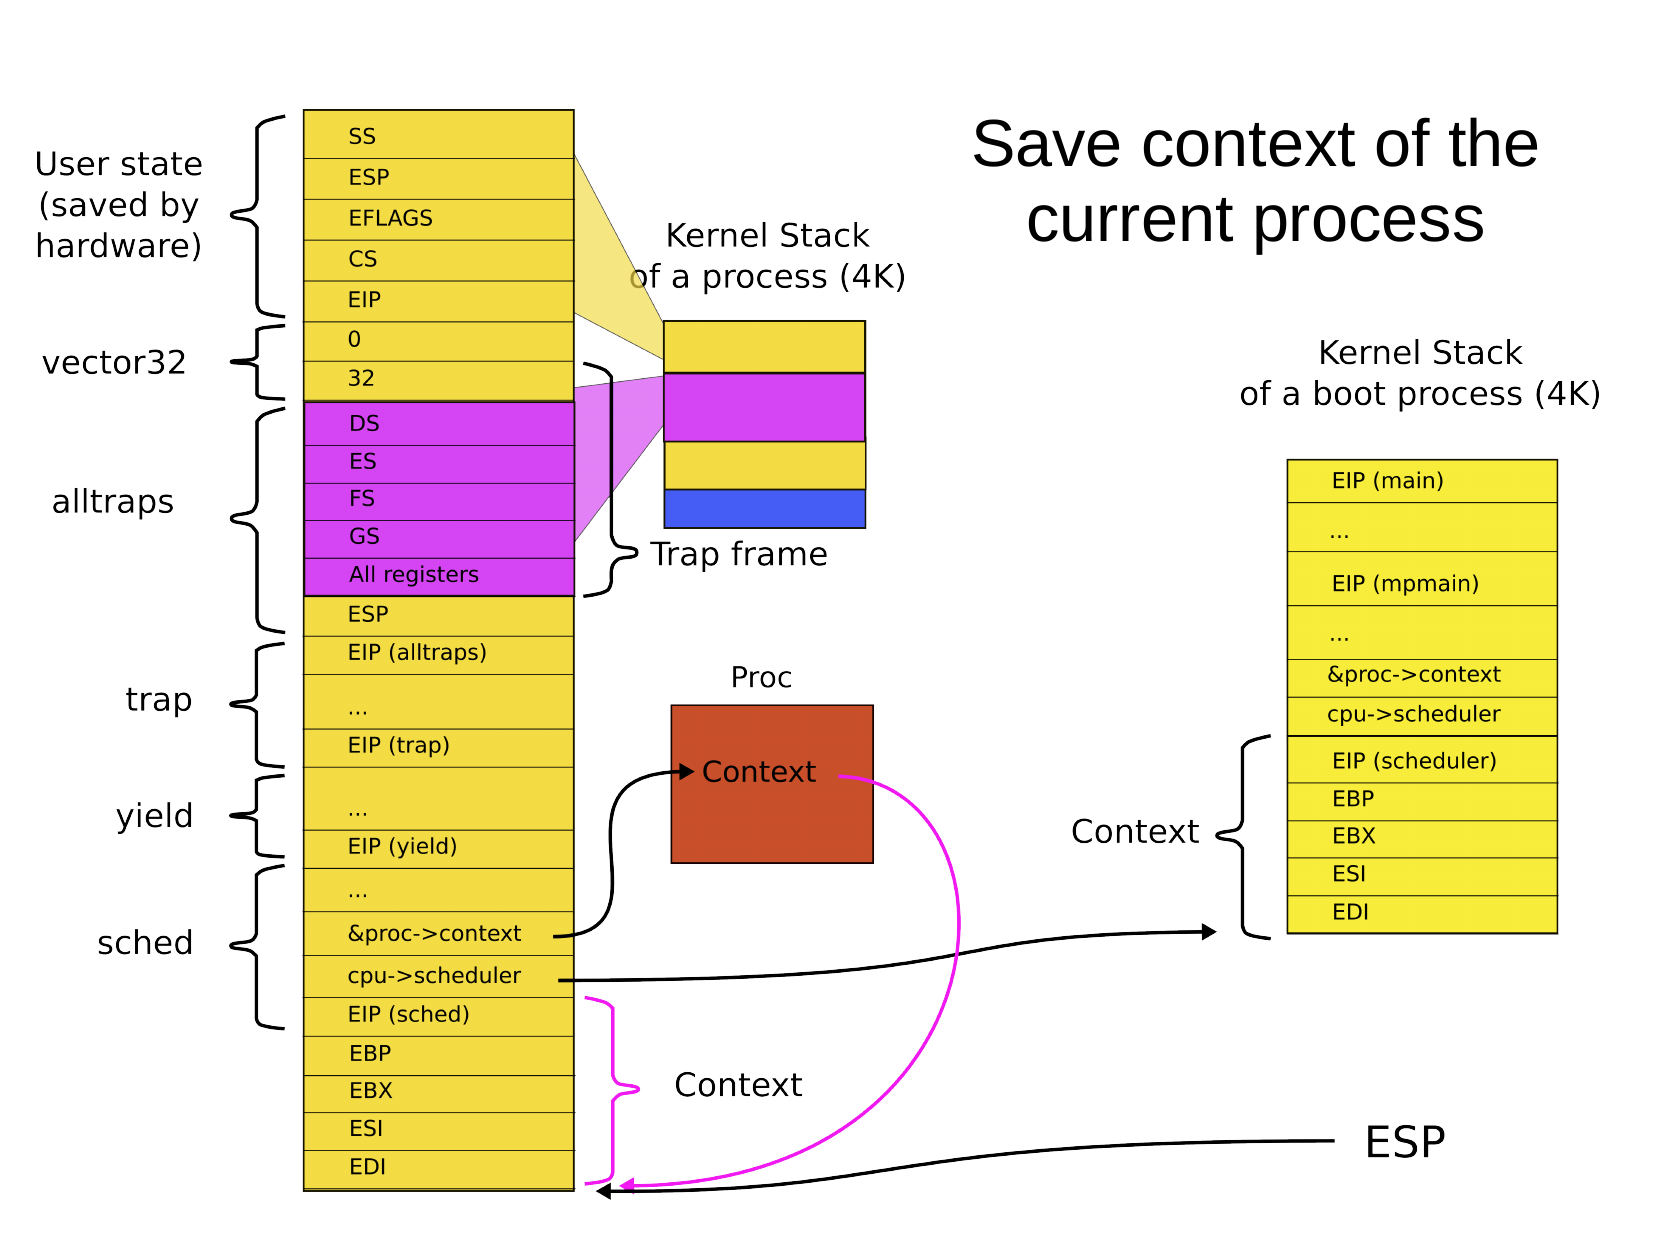

# Save context of the current process